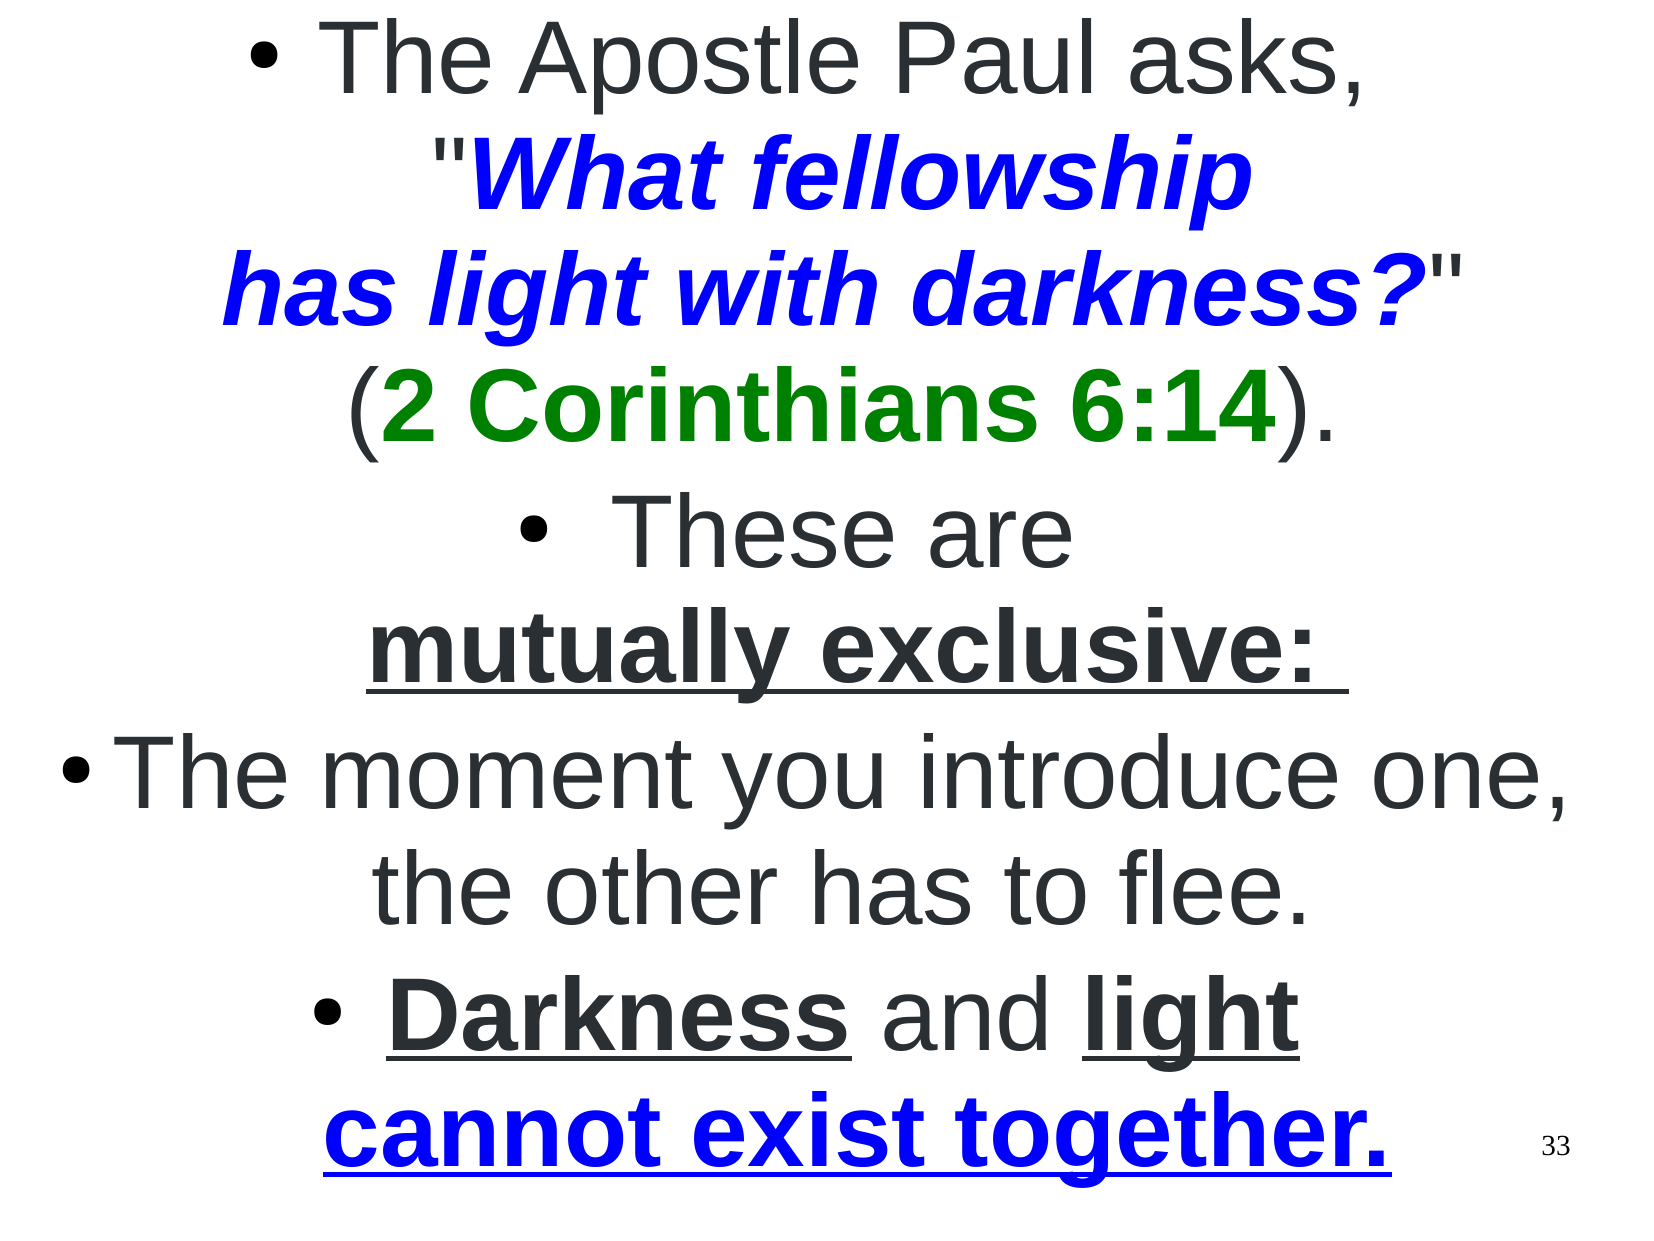

# The Apostle Paul asks, "What fellowship has light with darkness?" (2 Corinthians 6:14).
These are
mutually exclusive:
The moment you introduce one,
the other has to flee.
Darkness and light
cannot exist together.
33